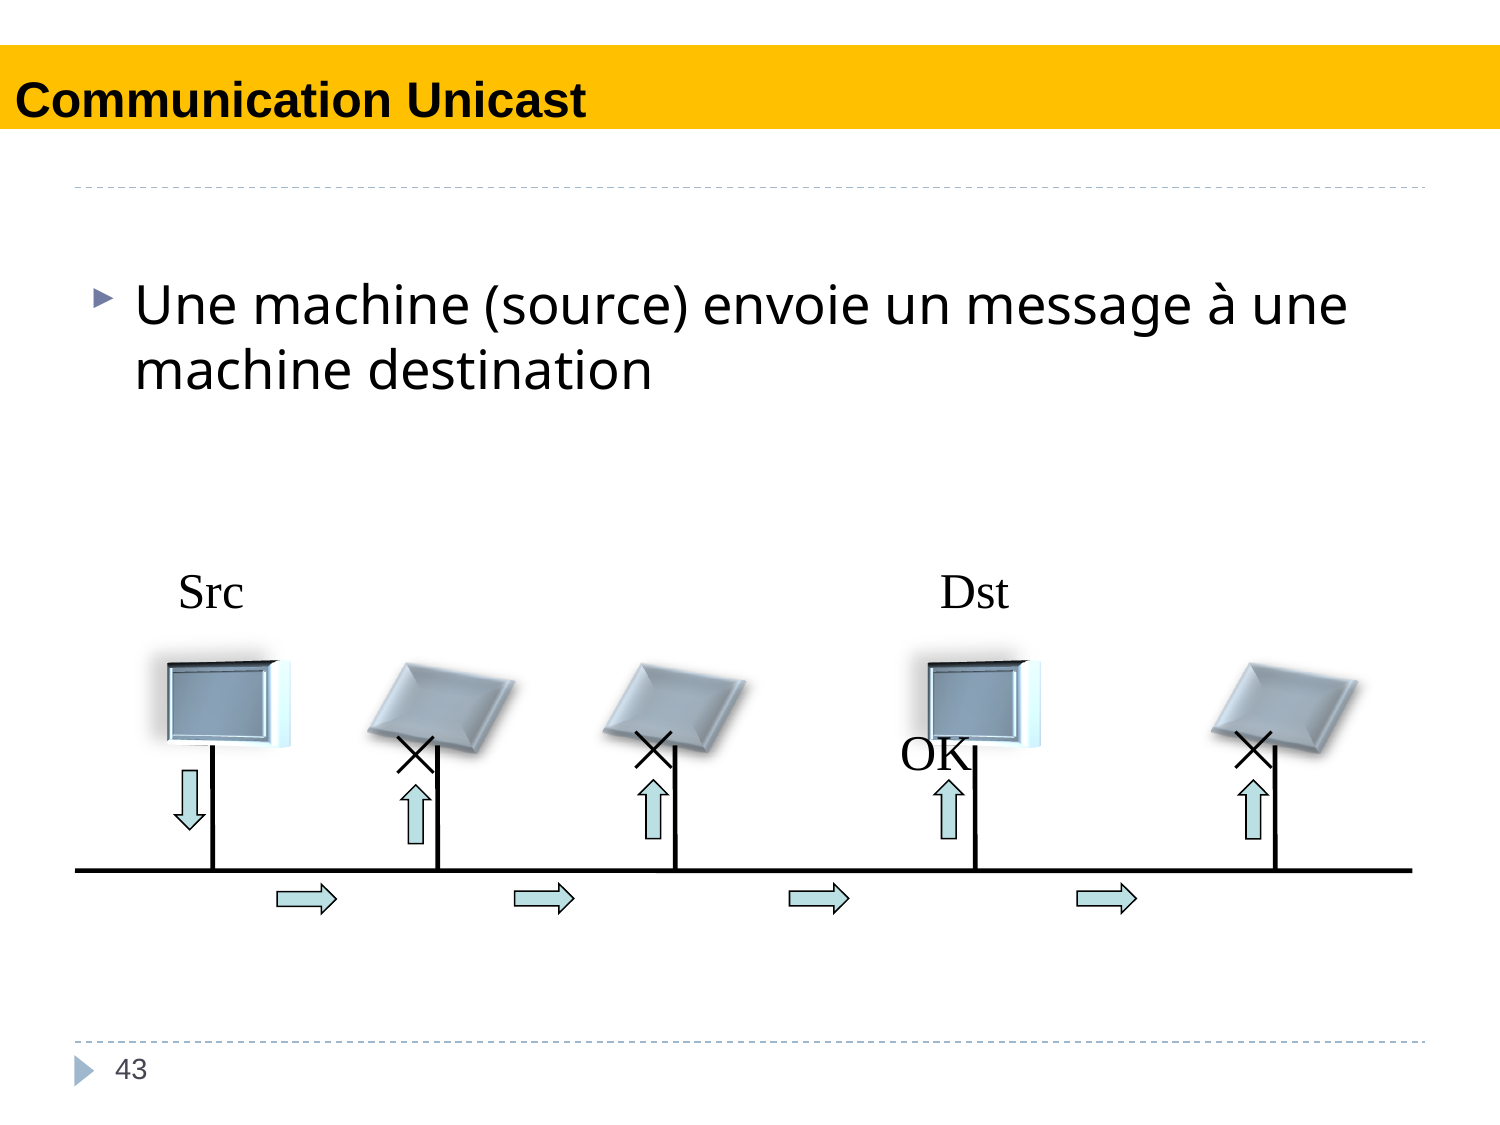

Communication Unicast
# Une machine (source) envoie un message à une machine destination
Src
Dst



OK